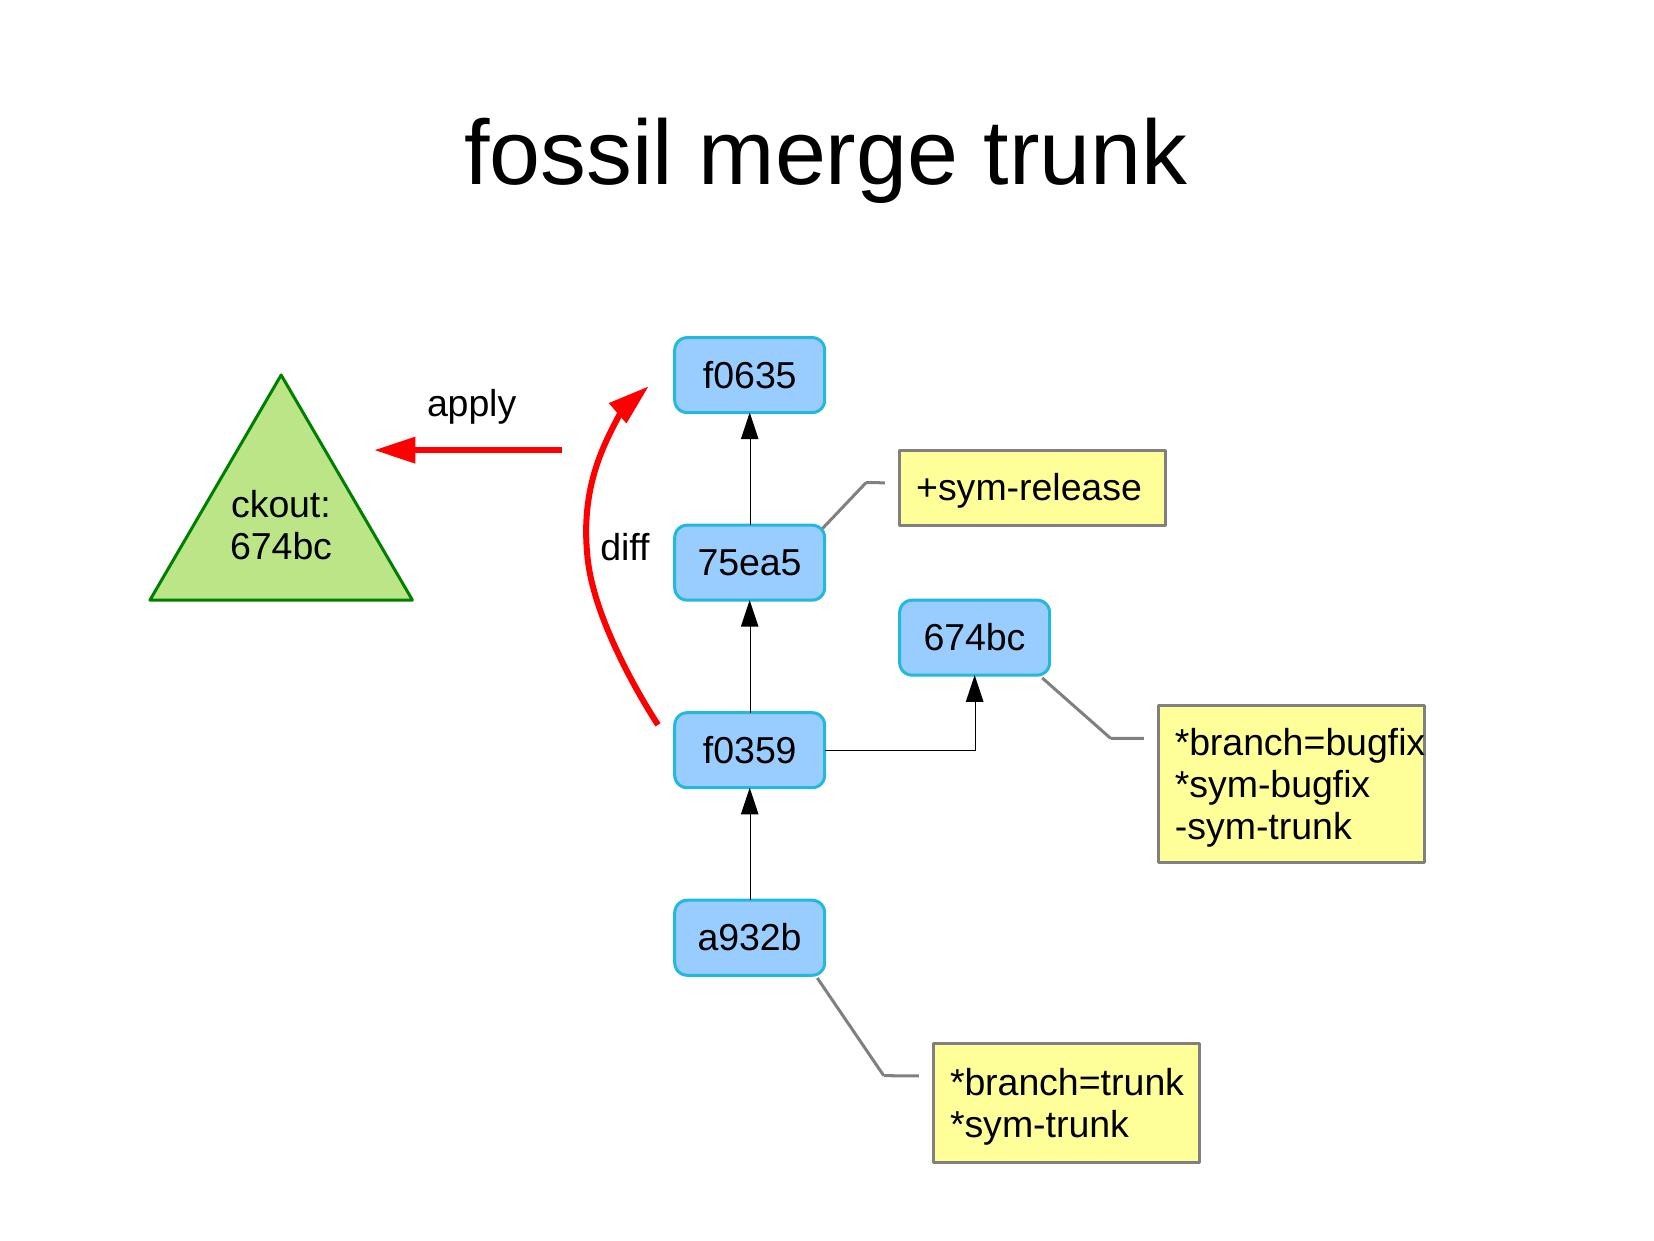

# fossil merge trunk
f0635
ckout:
674bc
apply
+sym-release
diff
75ea5
674bc
*branch=bugfix
*sym-bugfix
-sym-trunk
f0359
a932b
*branch=trunk
*sym-trunk